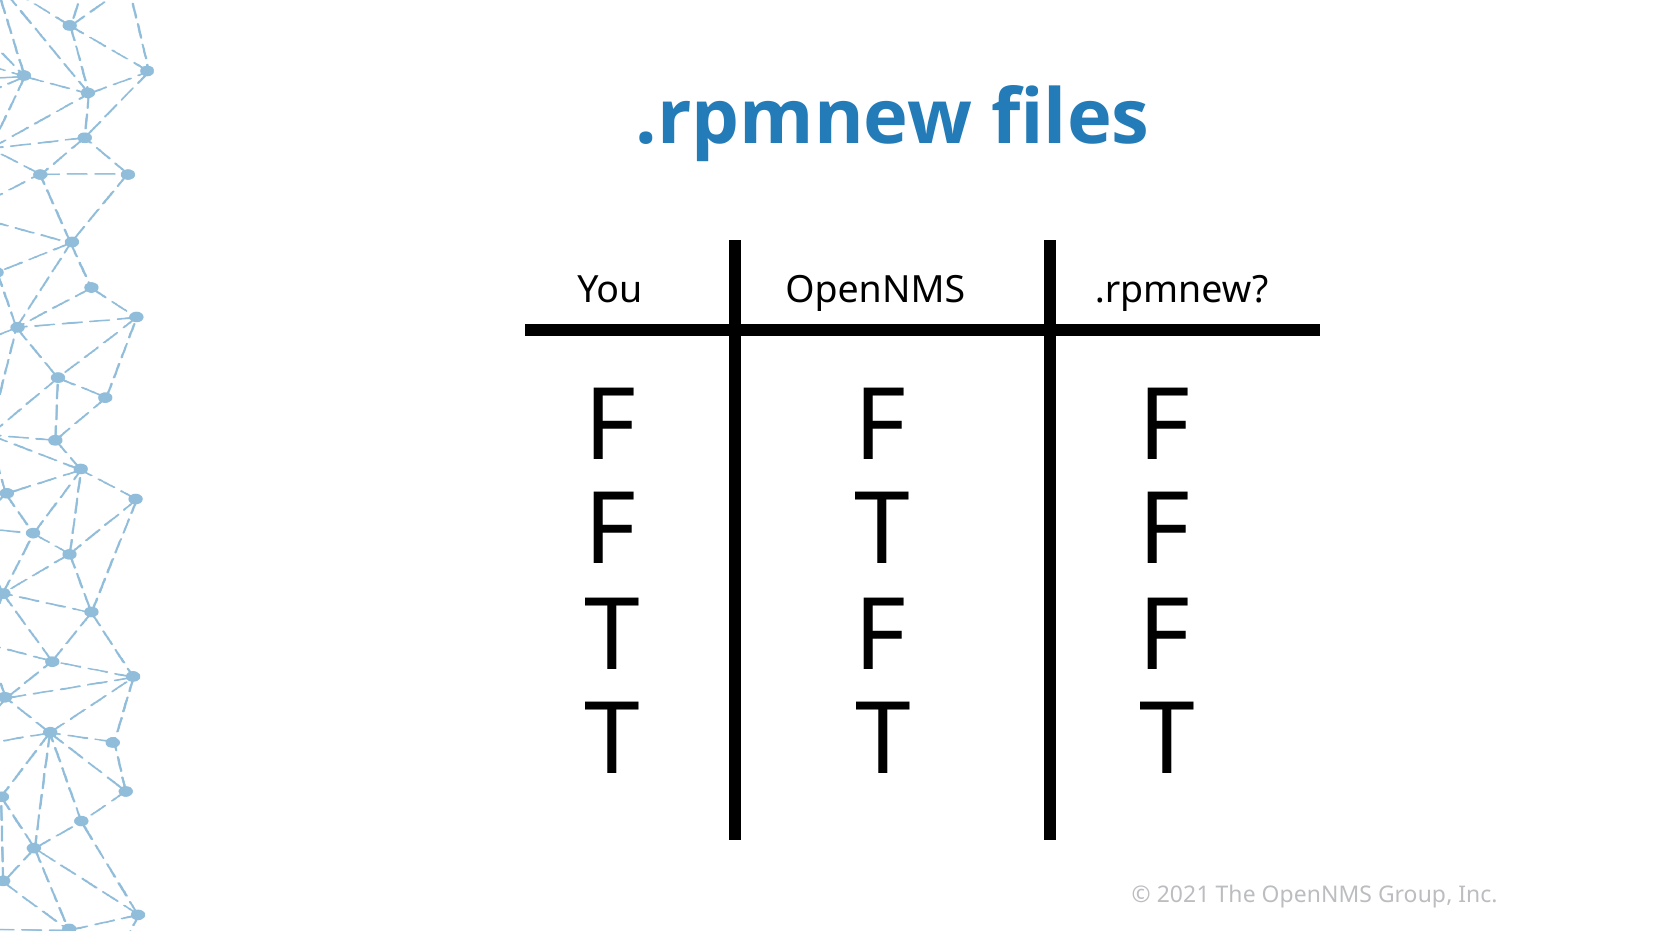

# .rpmnew files
You
OpenNMS
.rpmnew?
F
F
F
F
T
F
T
F
F
T
T
T